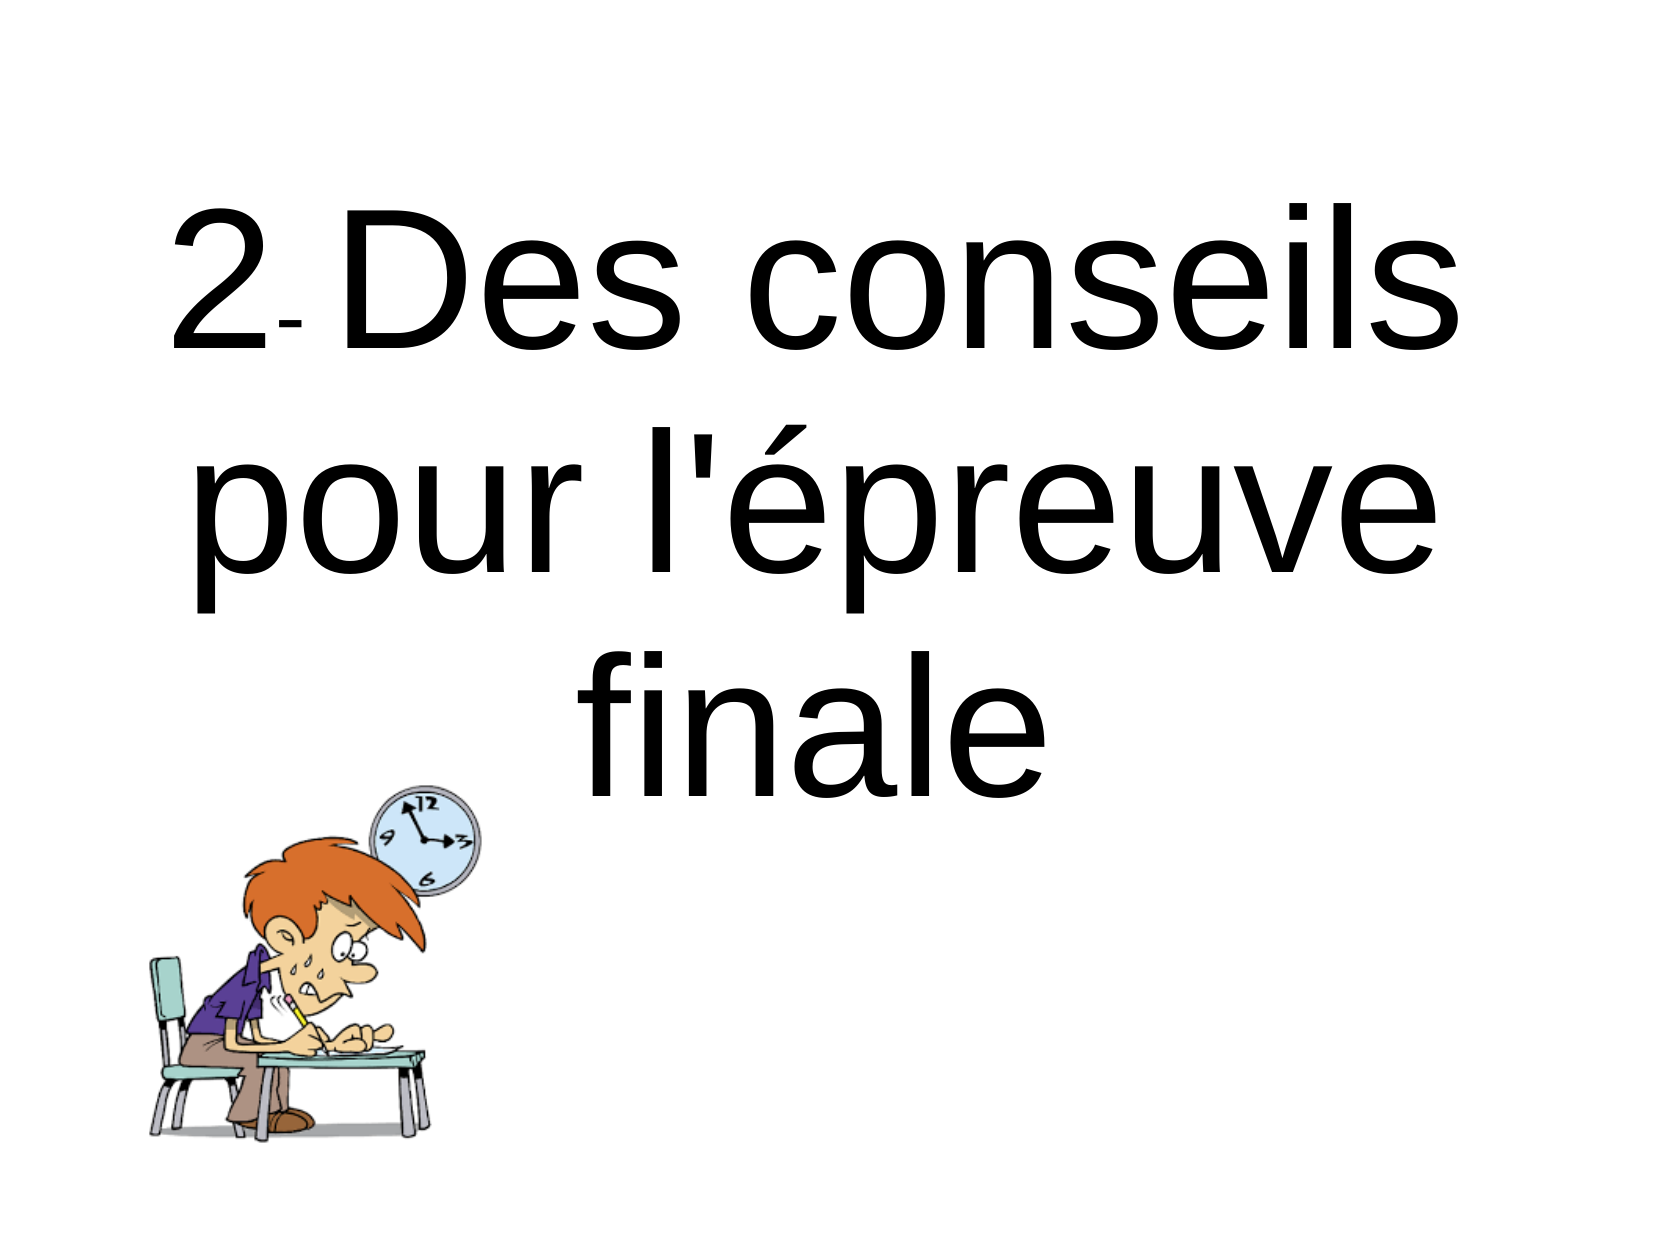

# 2- Des conseils pour l'épreuve finale